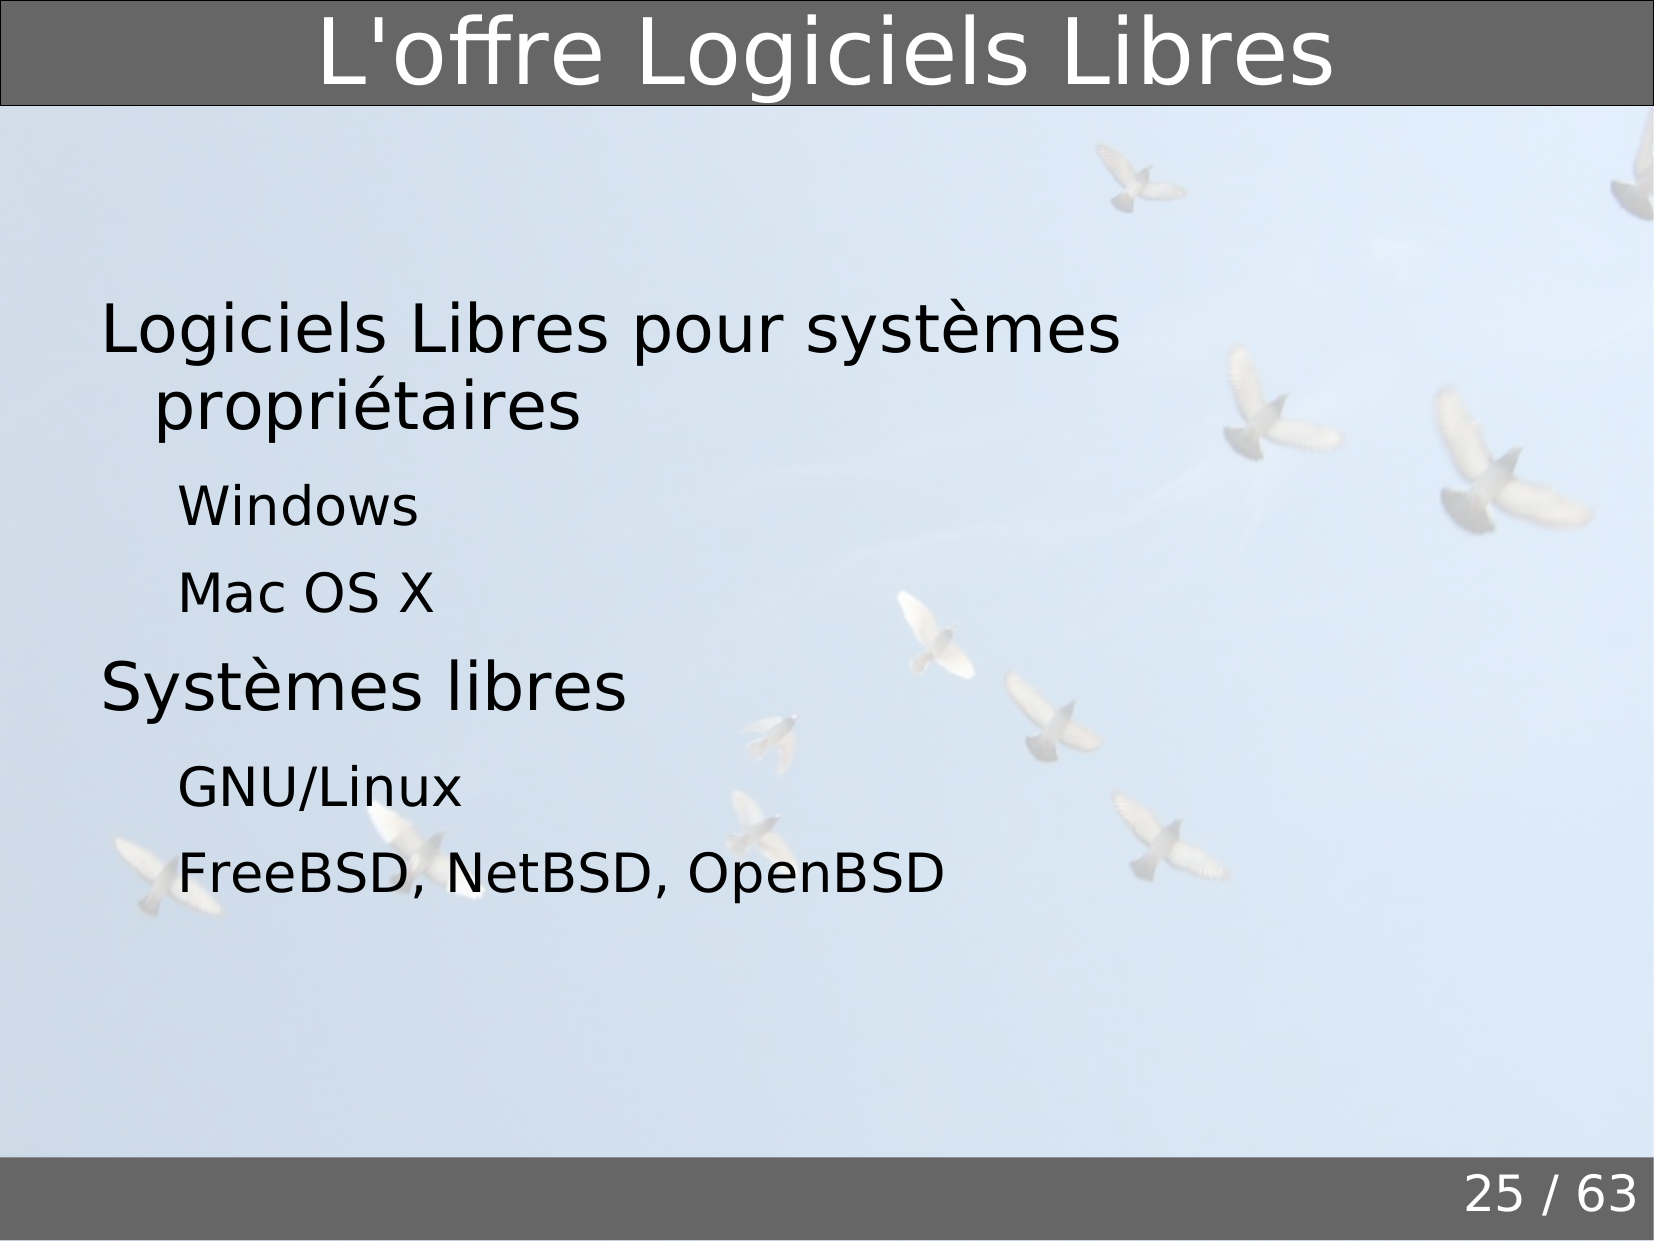

# L'offre Logiciels Libres
Logiciels Libres pour systèmes propriétaires
Windows
Mac OS X
Systèmes libres
GNU/Linux
FreeBSD, NetBSD, OpenBSD